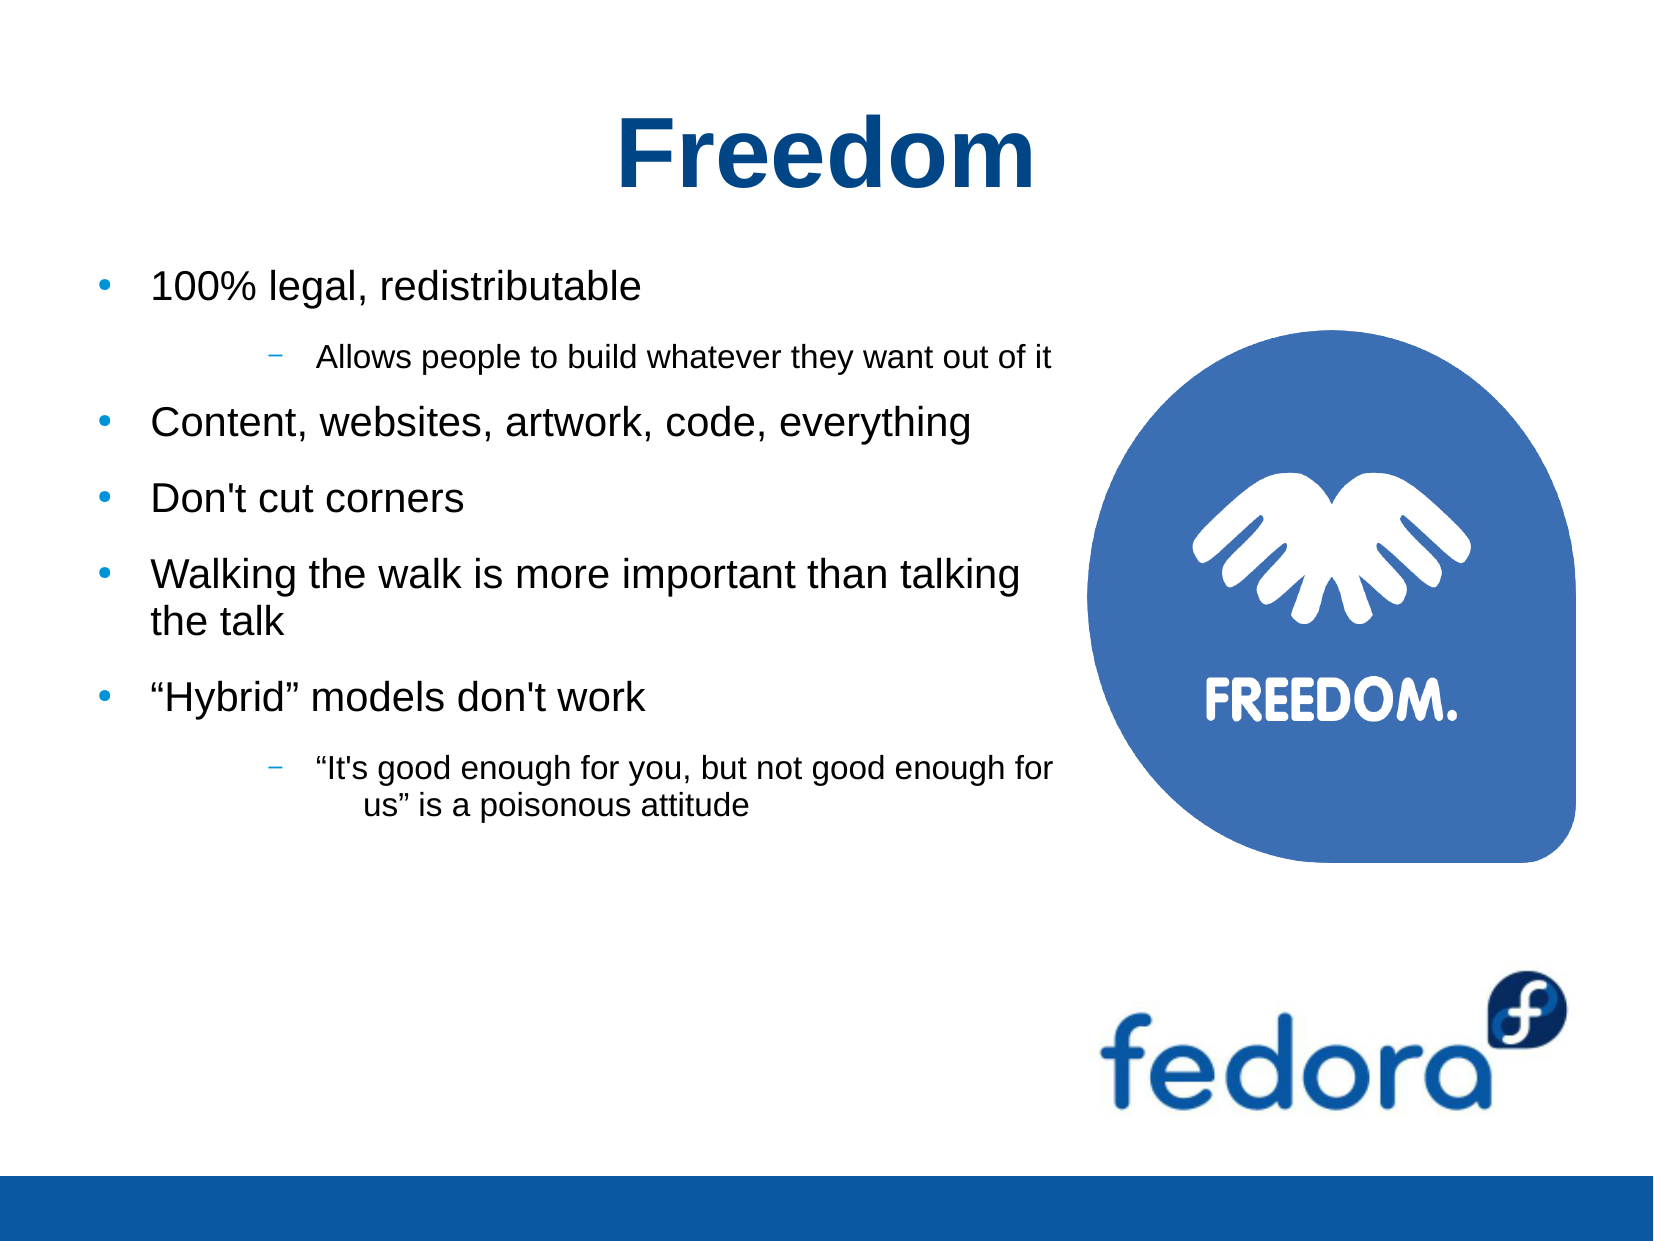

# Freedom
100% legal, redistributable
Allows people to build whatever they want out of it
Content, websites, artwork, code, everything
Don't cut corners
Walking the walk is more important than talking the talk
“Hybrid” models don't work
“It's good enough for you, but not good enough for us” is a poisonous attitude